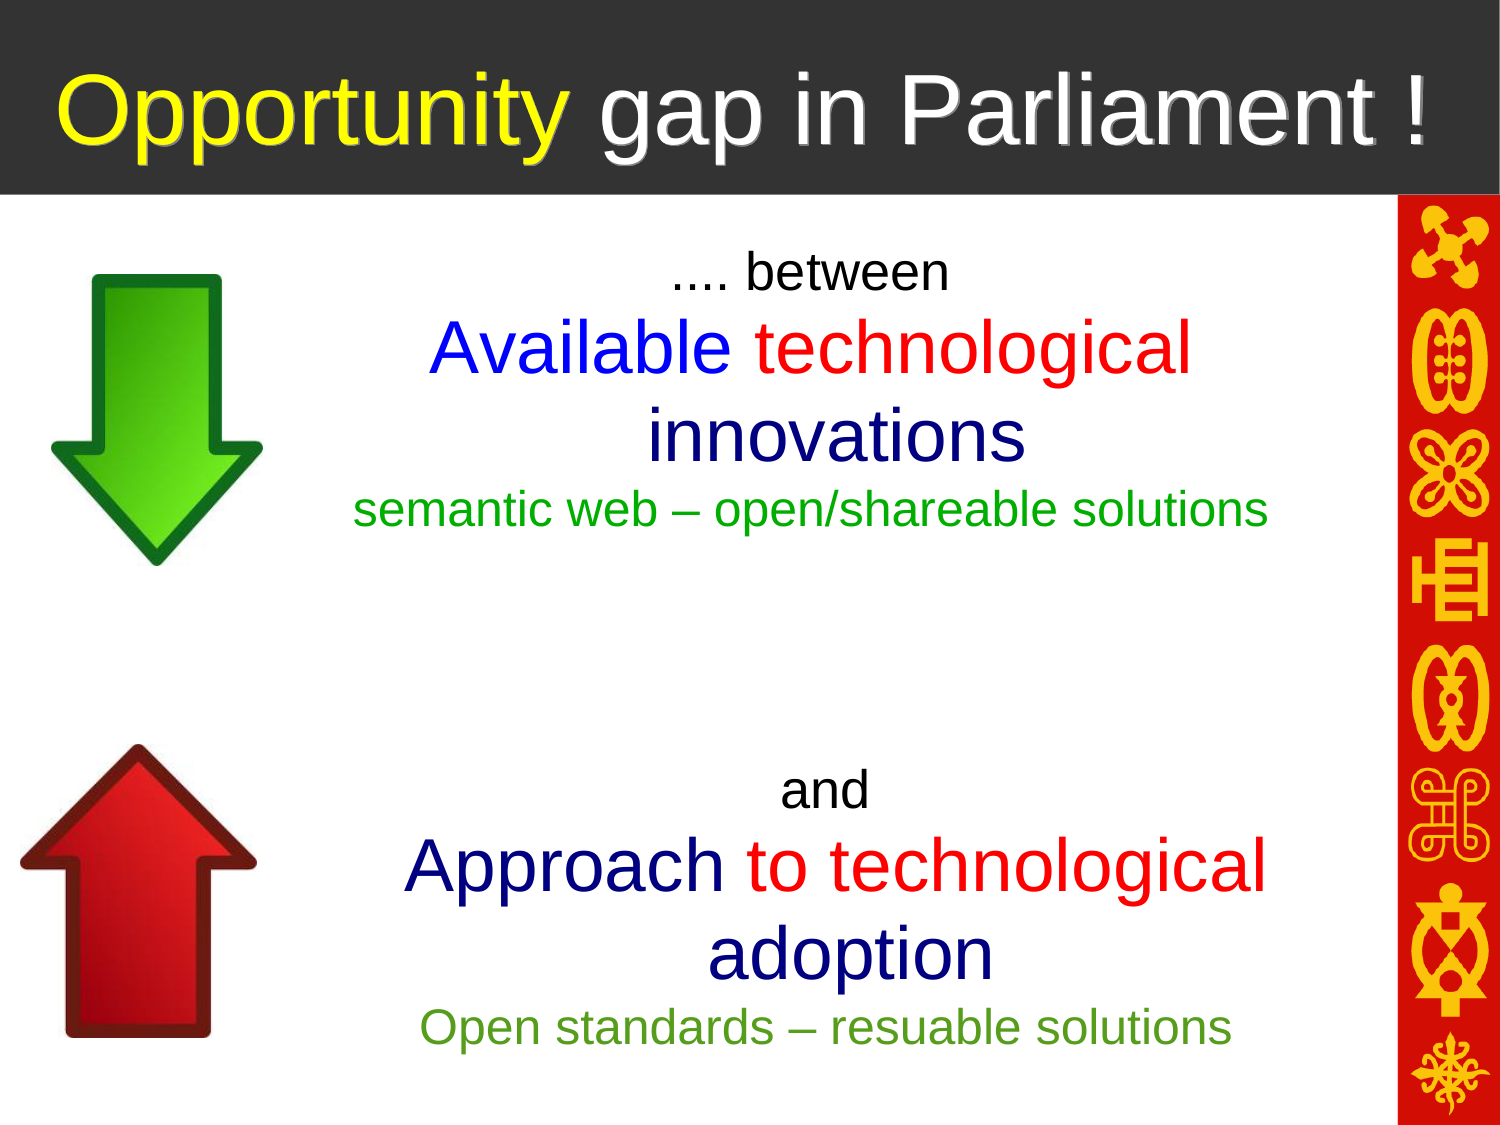

# Opportunity gap in Parliament !
.... between
Available technological innovations
semantic web – open/shareable solutions
and
 Approach to technological adoption
Open standards – resuable solutions